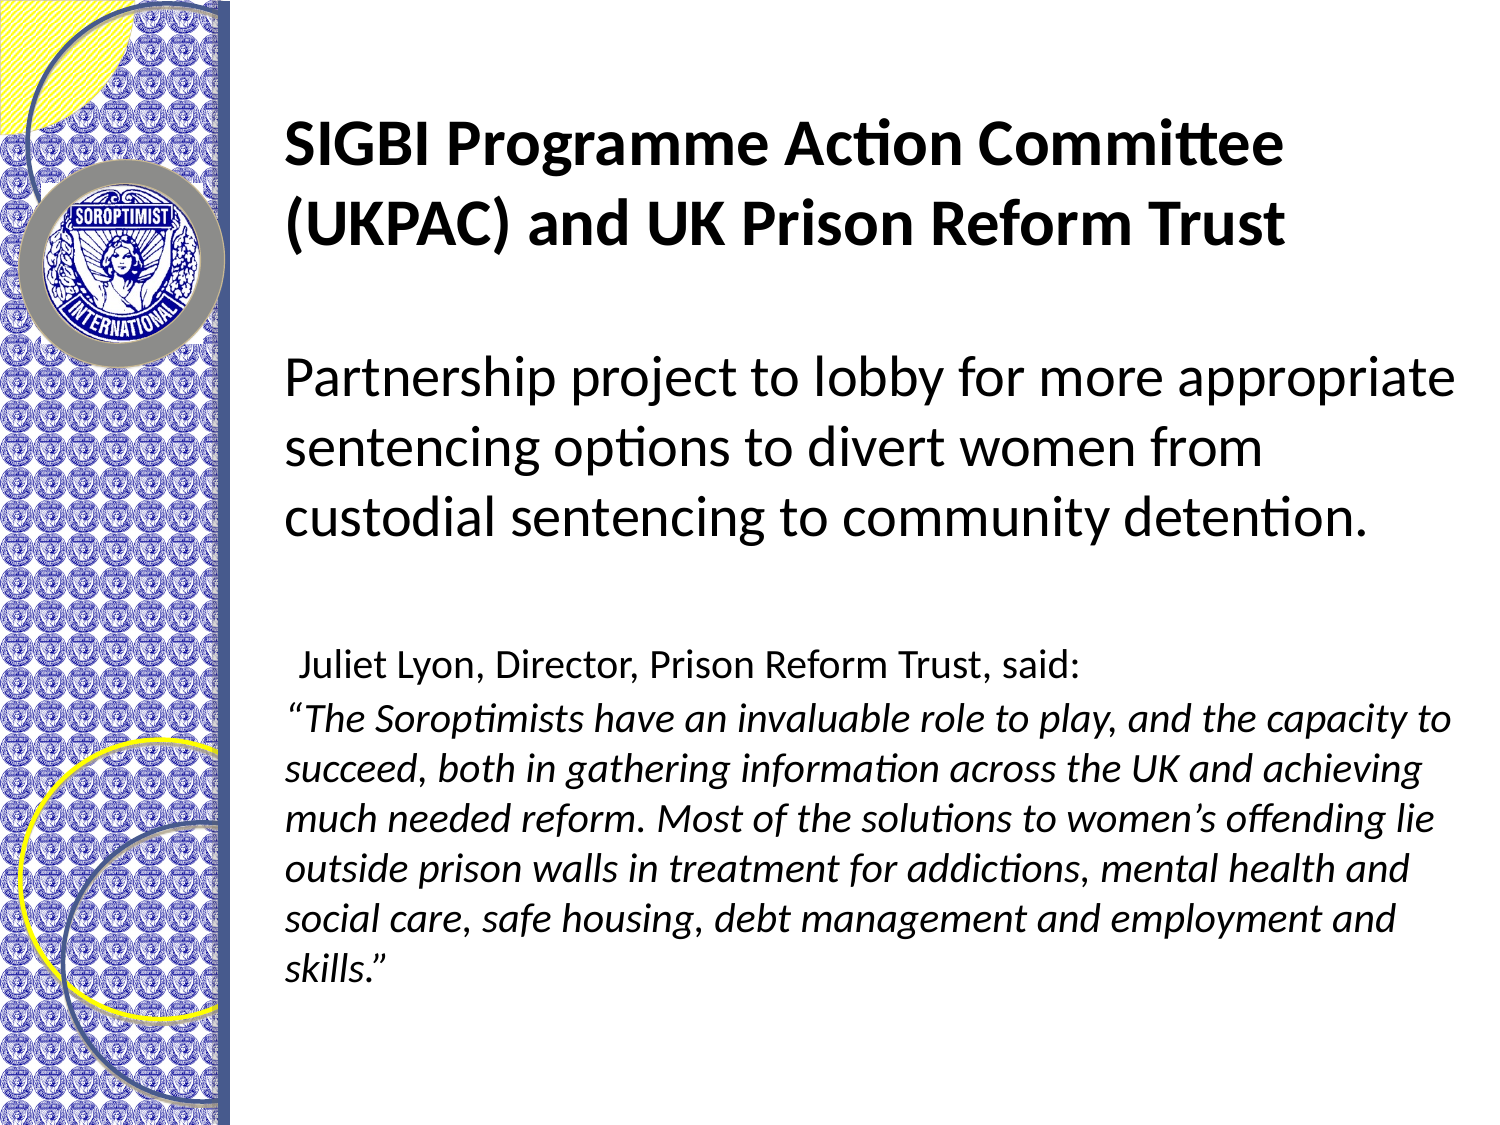

# SIGBI Programme Action Committee (UKPAC) and UK Prison Reform Trust Partnership project to lobby for more appropriate sentencing options to divert women from custodial sentencing to community detention. Juliet Lyon, Director, Prison Reform Trust, said: “The Soroptimists have an invaluable role to play, and the capacity to succeed, both in gathering information across the UK and achieving much needed reform. Most of the solutions to women’s offending lie outside prison walls in treatment for addictions, mental health and social care, safe housing, debt management and employment and skills.”